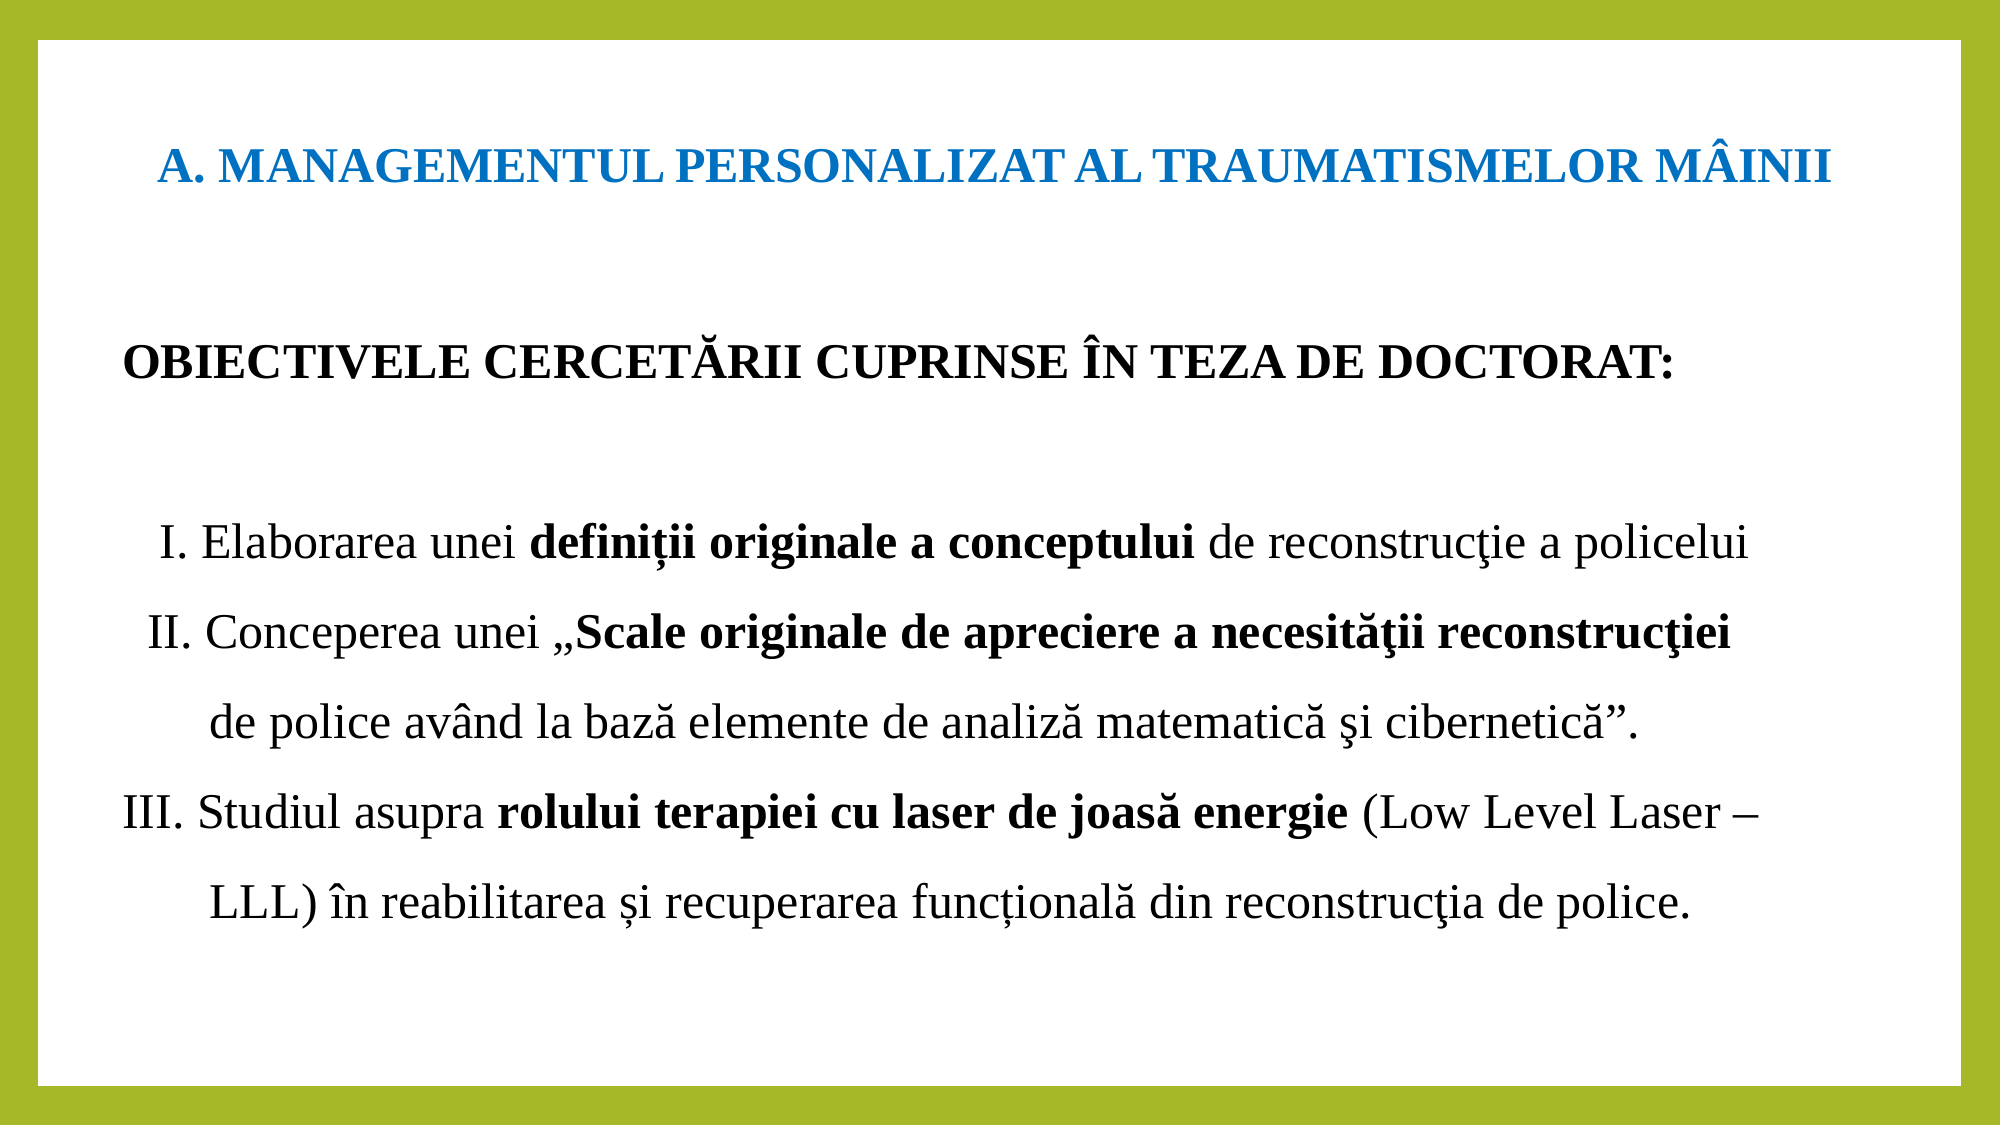

# A. MANAGEMENTUL PERSONALIZAT AL TRAUMATISMELOR MÂINII
OBIECTIVELE CERCETĂRII CUPRINSE ÎN TEZA DE DOCTORAT:
 I. Elaborarea unei definiții originale a conceptului de reconstrucţie a policelui
 II. Conceperea unei „Scale originale de apreciere a necesităţii reconstrucţiei
 de police având la bază elemente de analiză matematică şi cibernetică”.
III. Studiul asupra rolului terapiei cu laser de joasă energie (Low Level Laser –
 LLL) în reabilitarea și recuperarea funcțională din reconstrucţia de police.